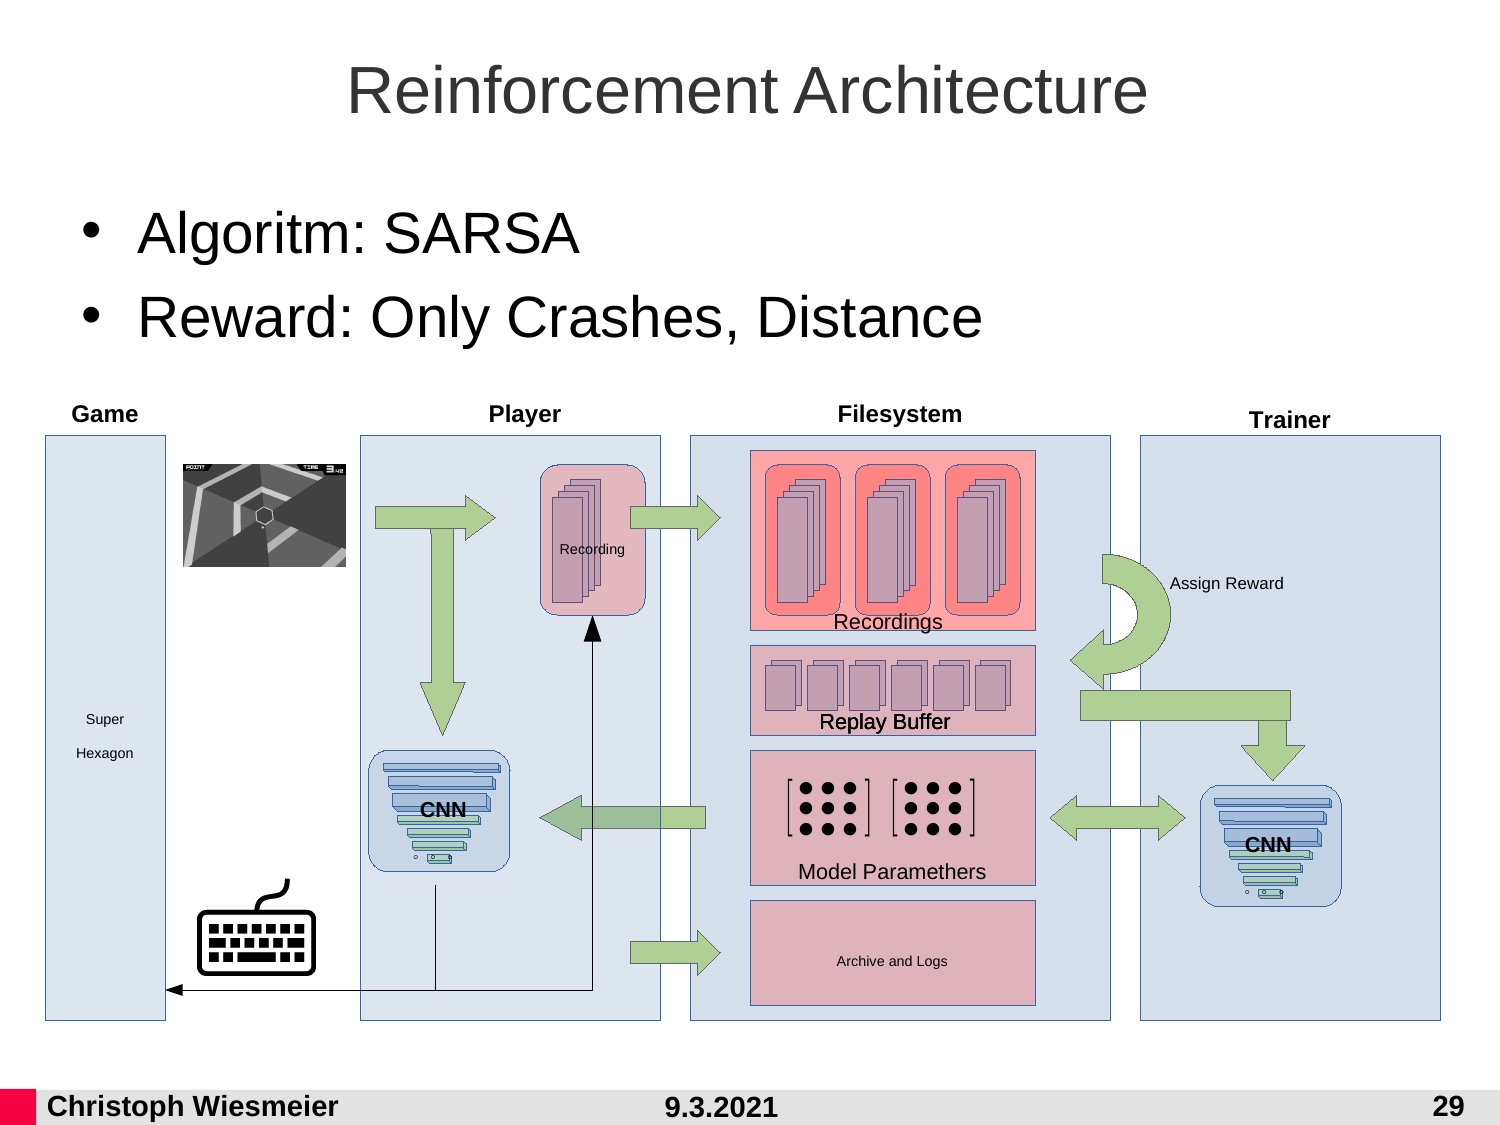

# Reinforcement Architecture
Algoritm: SARSA
Reward: Only Crashes, Distance
Game
Player
Filesystem
Trainer
Super
Hexagon
Recording
Assign Reward
Recordings
Replay Buffer
Replay Buffer
Replay Buffer
CNN
CNN
Model Paramethers
o
o
o
o
o
o
Archive and Logs